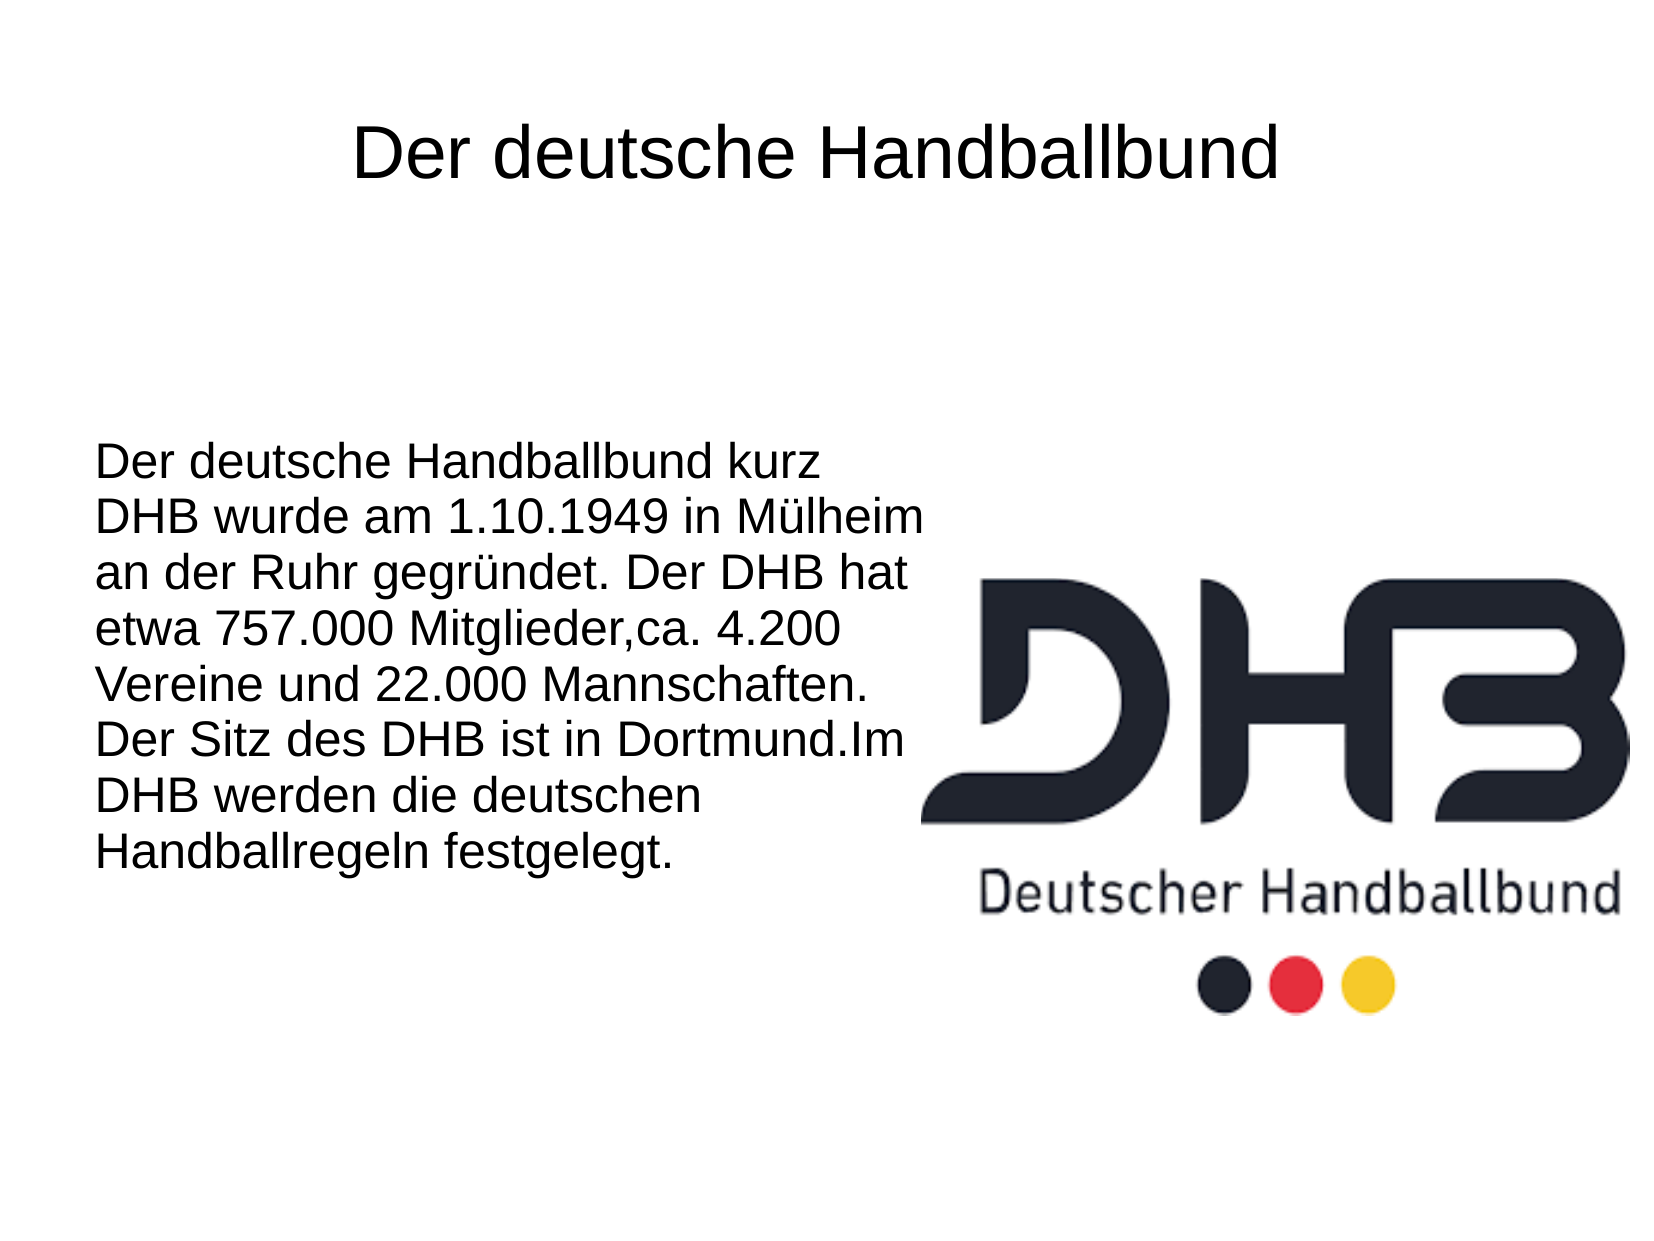

# Der deutsche Handballbund
Der deutsche Handballbund kurz DHB wurde am 1.10.1949 in Mülheim an der Ruhr gegründet. Der DHB hat etwa 757.000 Mitglieder,ca. 4.200 Vereine und 22.000 Mannschaften. Der Sitz des DHB ist in Dortmund.Im DHB werden die deutschen
Handballregeln festgelegt.